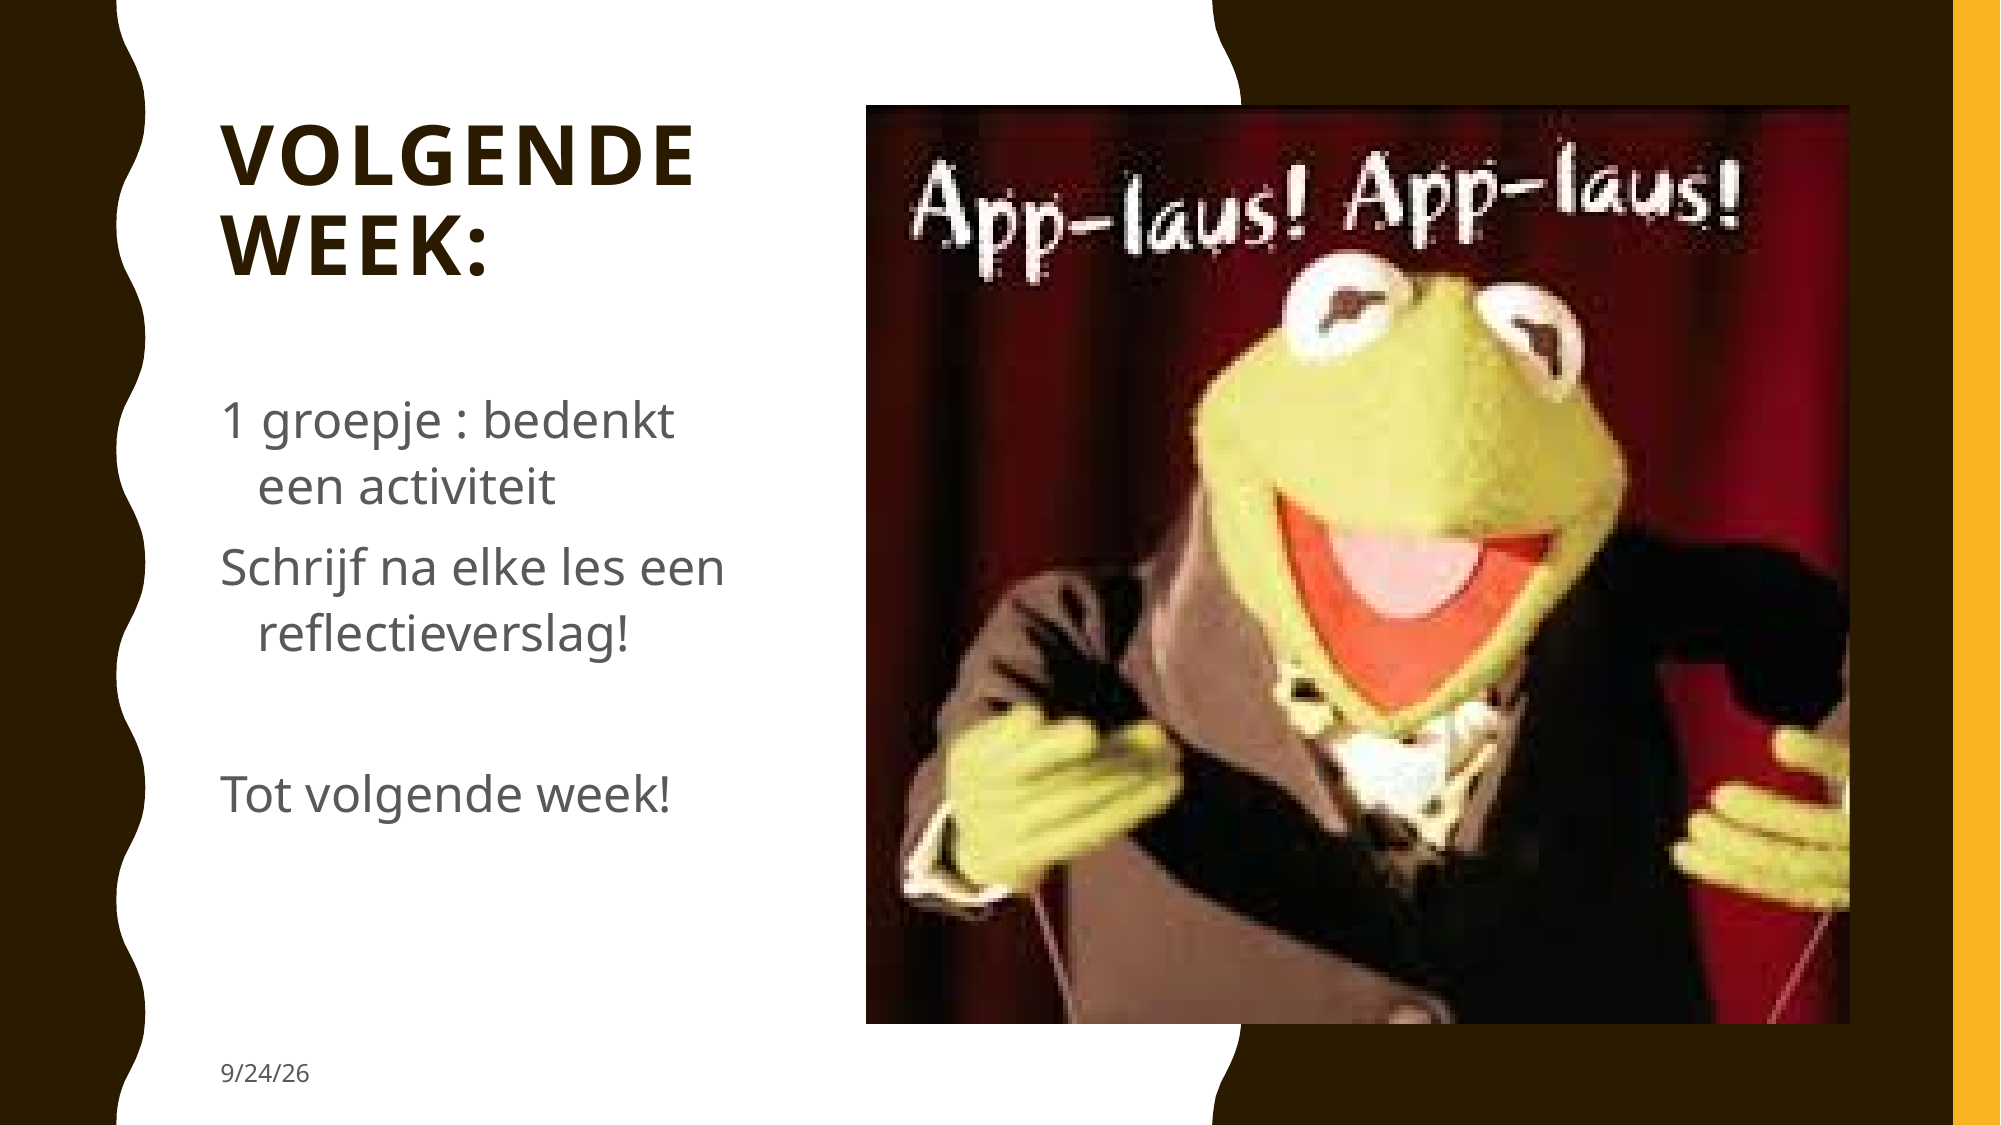

# Volgende week:
1 groepje : bedenkt een activiteit
Schrijf na elke les een reflectieverslag!
Tot volgende week!